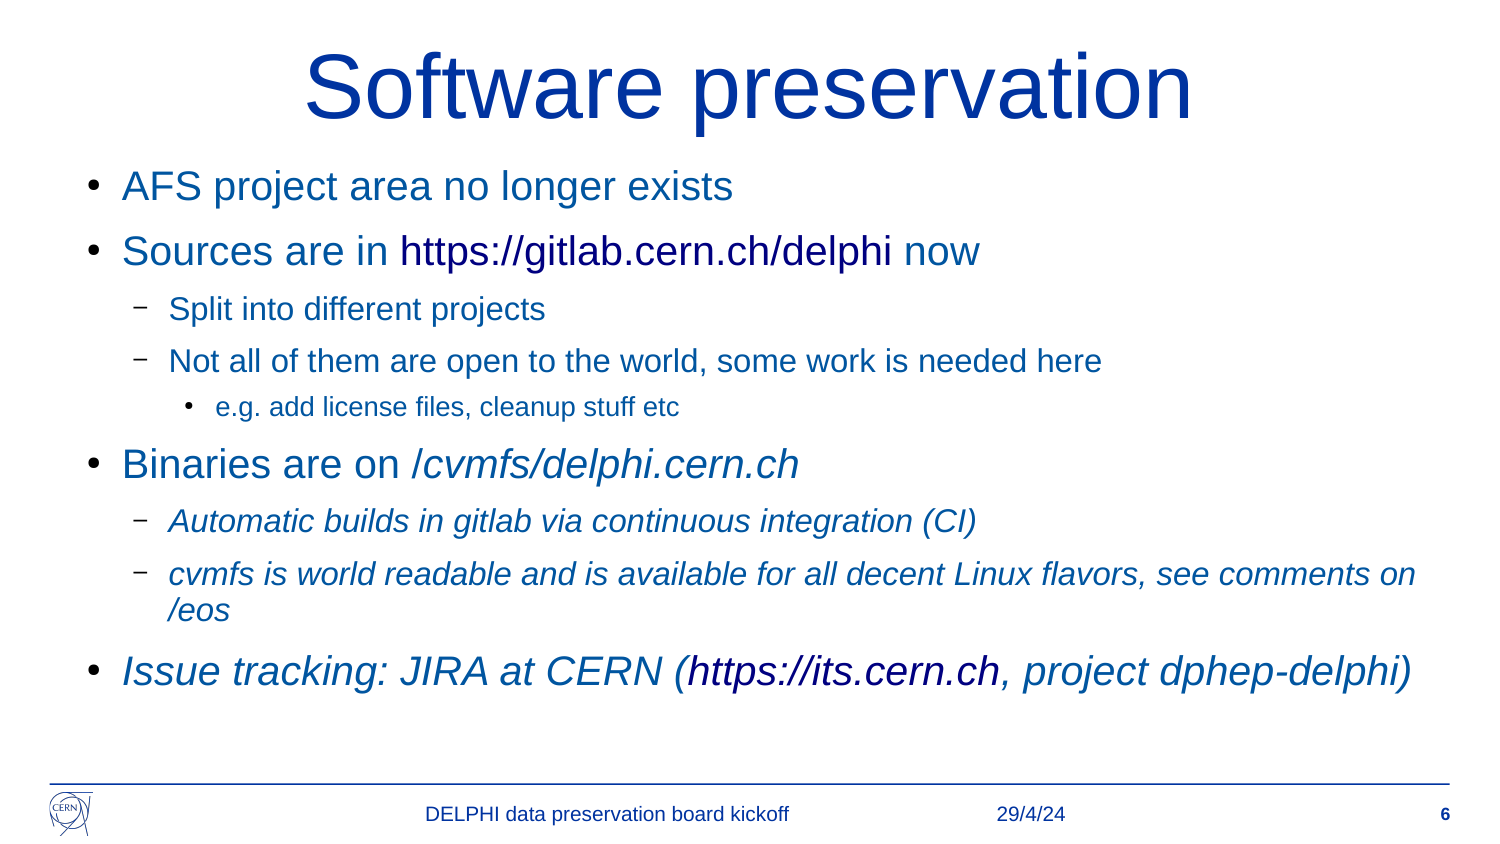

# Software preservation
AFS project area no longer exists
Sources are in https://gitlab.cern.ch/delphi now
Split into different projects
Not all of them are open to the world, some work is needed here
e.g. add license files, cleanup stuff etc
Binaries are on /cvmfs/delphi.cern.ch
Automatic builds in gitlab via continuous integration (CI)
cvmfs is world readable and is available for all decent Linux flavors, see comments on /eos
Issue tracking: JIRA at CERN (https://its.cern.ch, project dphep-delphi)